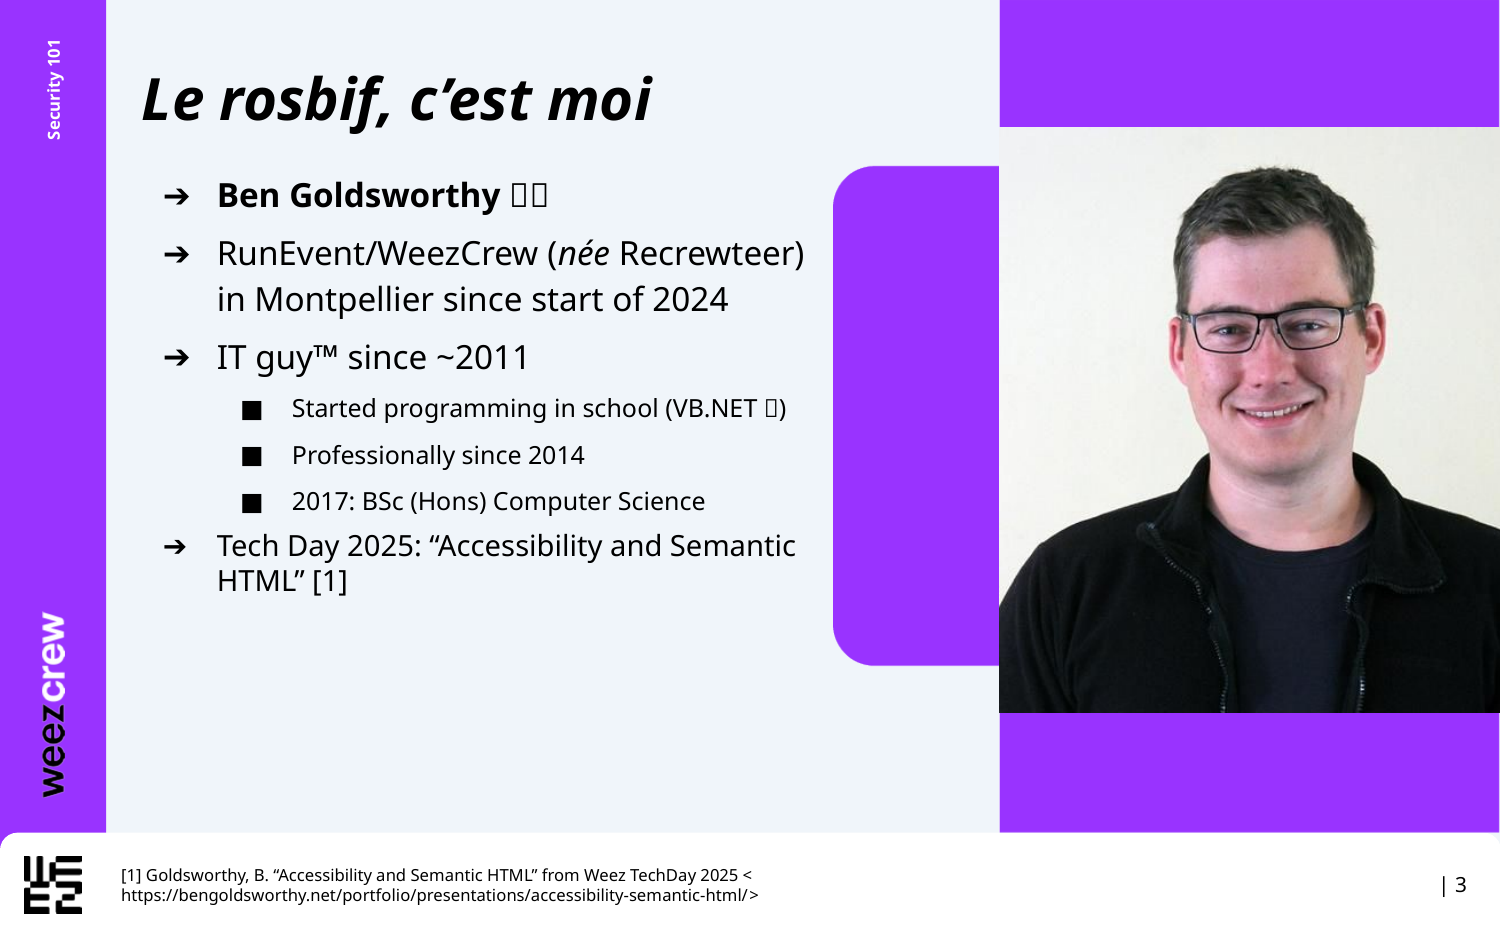

Le rosbif, c’est moi
Ben Goldsworthy 🇬🇧
RunEvent/WeezCrew (née Recrewteer)
in Montpellier since start of 2024
IT guy™️ since ~2011
Started programming in school (VB.NET 🤮)
Professionally since 2014
2017: BSc (Hons) Computer Science
Tech Day 2025: “Accessibility and Semantic HTML” [1]
# Security 101
[1] Goldsworthy, B. “Accessibility and Semantic HTML” from Weez TechDay 2025 <https://bengoldsworthy.net/portfolio/presentations/accessibility-semantic-html/>